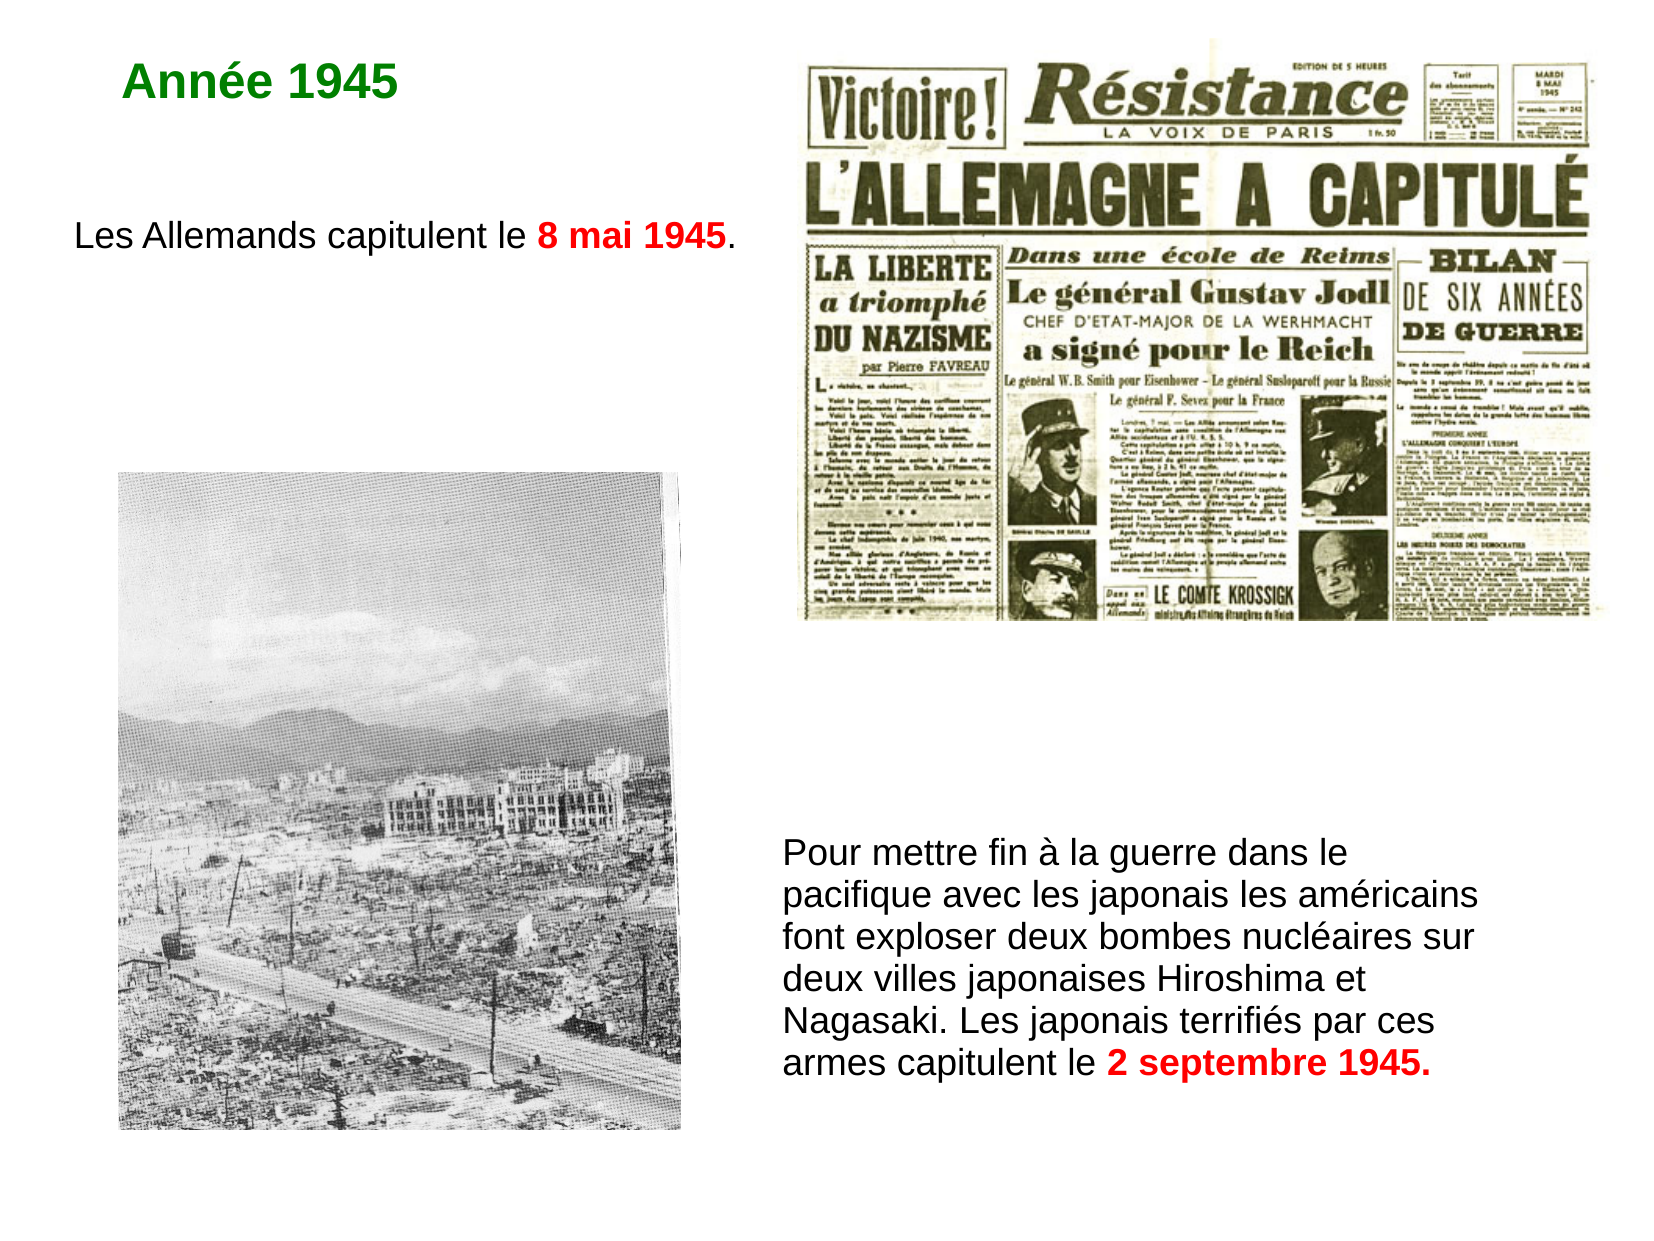

Année 1945
Les Allemands capitulent le 8 mai 1945.
Pour mettre fin à la guerre dans le pacifique avec les japonais les américains font exploser deux bombes nucléaires sur deux villes japonaises Hiroshima et Nagasaki. Les japonais terrifiés par ces armes capitulent le 2 septembre 1945.